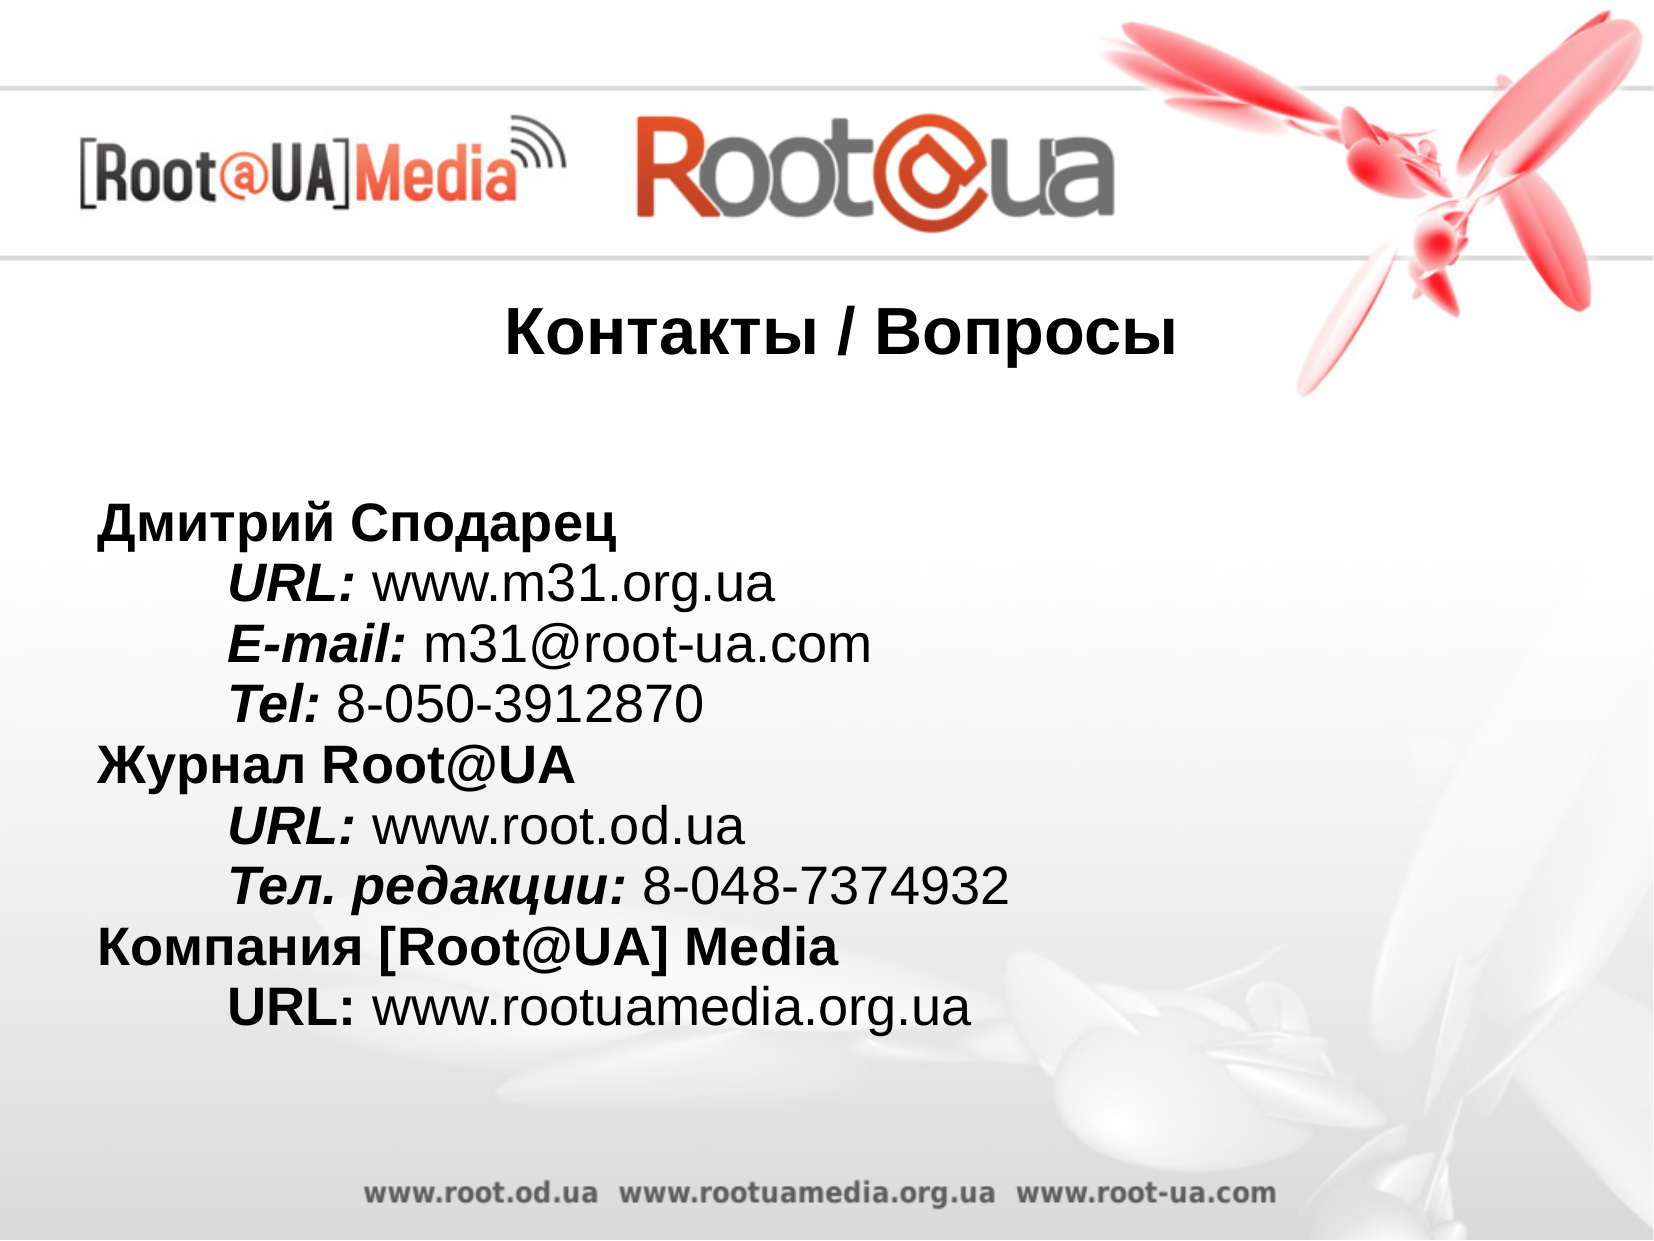

# Контакты / Вопросы
 Дмитрий Сподарец
	URL: www.m31.org.ua
	E-mail: m31@root-ua.com
	Tel: 8-050-3912870
 Журнал Root@UA
	URL: www.root.od.ua
	Тел. редакции: 8-048-7374932
 Компания [Root@UA] Media
	URL: www.rootuamedia.org.ua